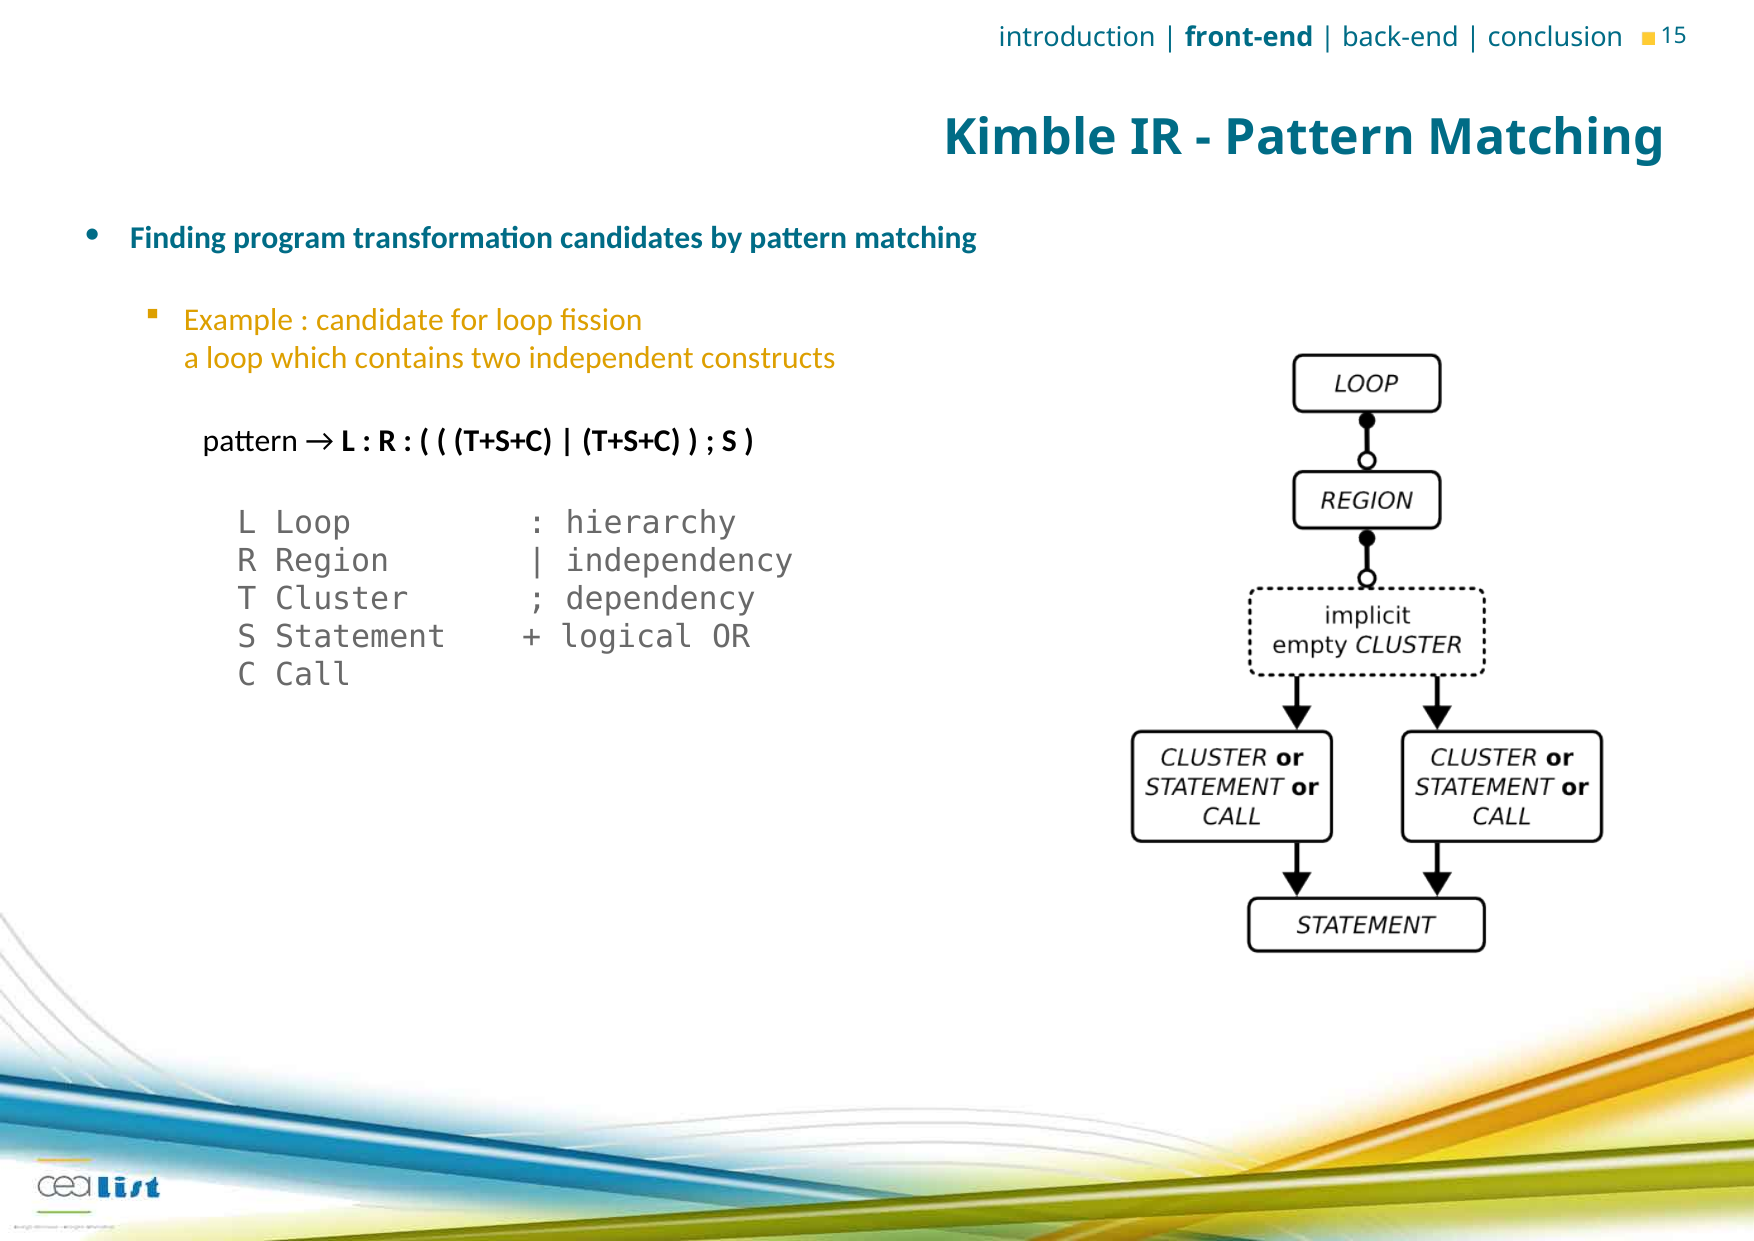

introduction | front-end | back-end | conclusion
# Kimble IR - Pattern Matching
Finding program transformation candidates by pattern matching
Example : candidate for loop fission
a loop which contains two independent constructs
 pattern → L : R : ( ( (T+S+C) | (T+S+C) ) ; S )
L Loop	 : hierarchy
R Region	 | independency
T Cluster	 ; dependency
S Statement + logical OR
C Call